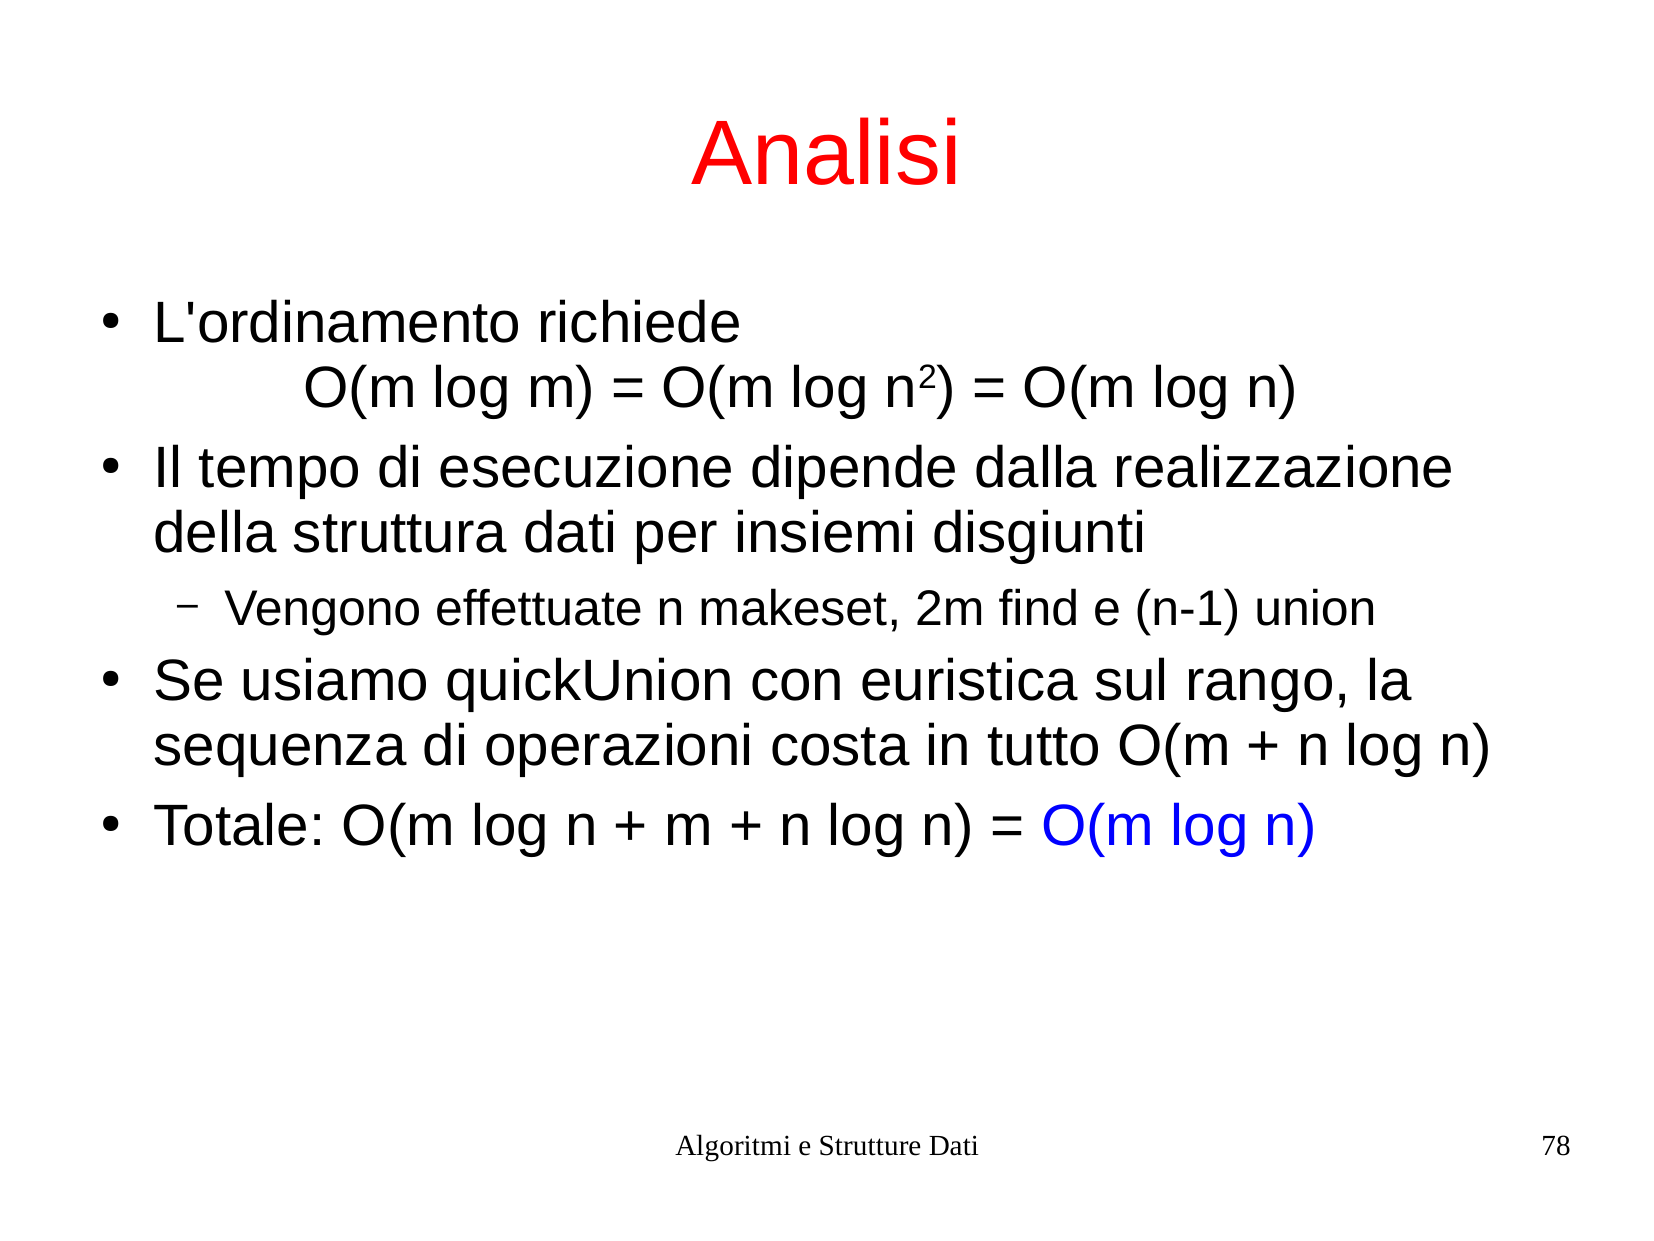

# Analisi
L'ordinamento richiede
		O(m log m) = O(m log n2) = O(m log n)
Il tempo di esecuzione dipende dalla realizzazione della struttura dati per insiemi disgiunti
Vengono effettuate n makeset, 2m find e (n-1) union
Se usiamo quickUnion con euristica sul rango, la sequenza di operazioni costa in tutto O(m + n log n)
Totale: O(m log n + m + n log n) = O(m log n)
Algoritmi e Strutture Dati
78